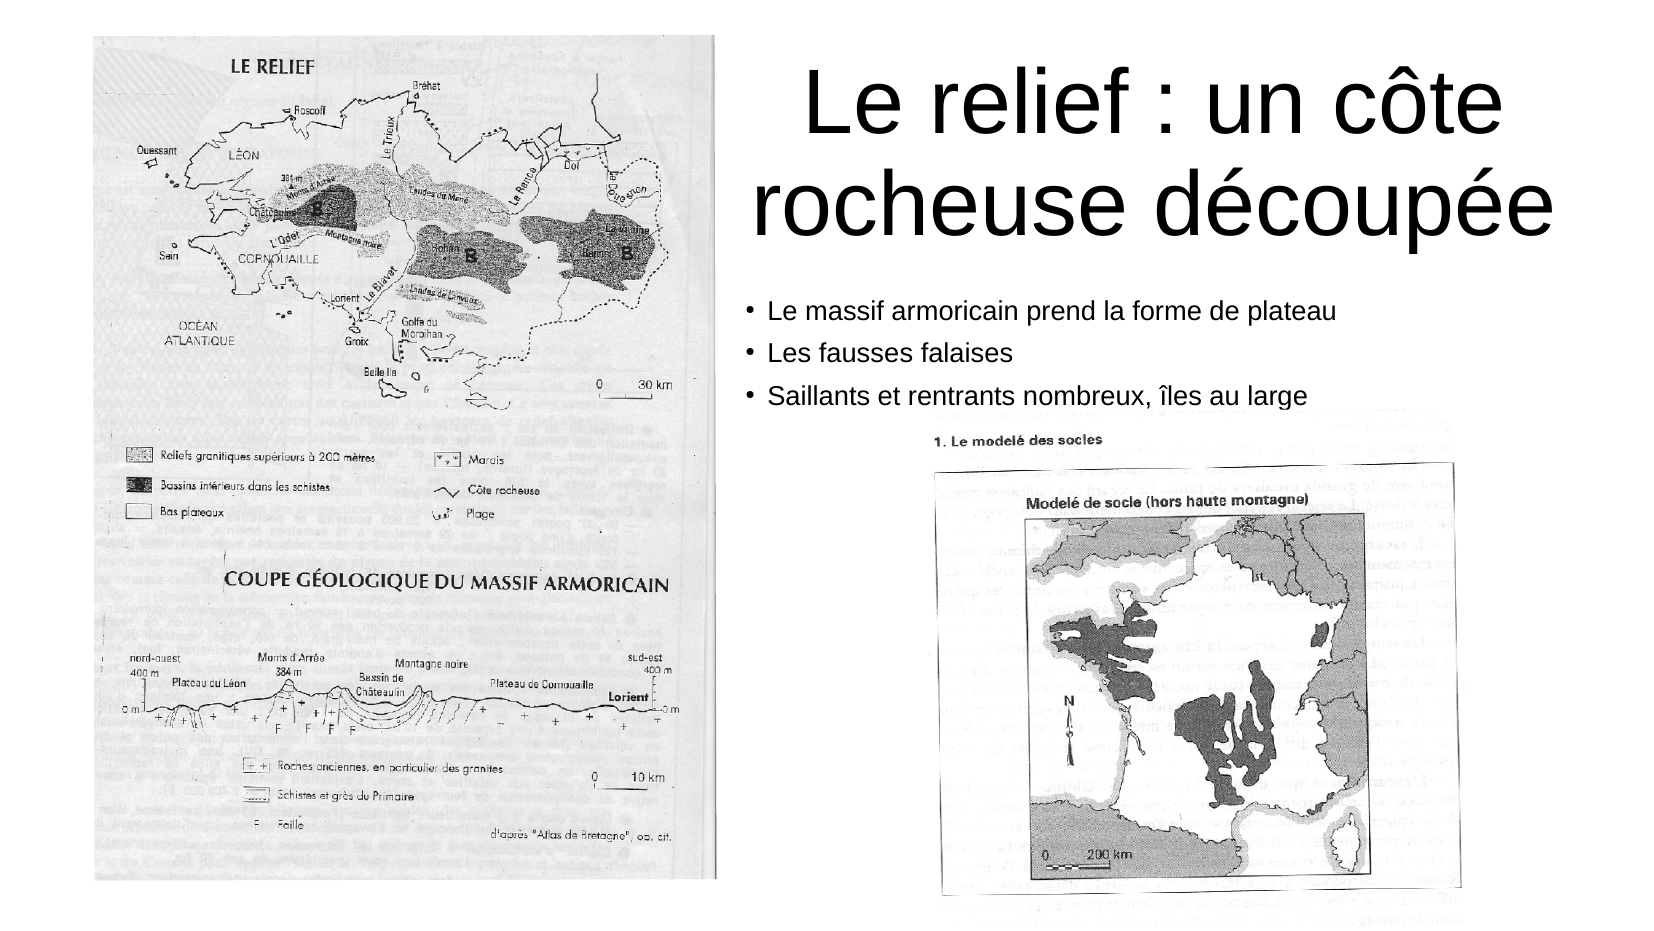

# Le relief : un côte rocheuse découpée
Le massif armoricain prend la forme de plateau
Les fausses falaises
Saillants et rentrants nombreux, îles au large